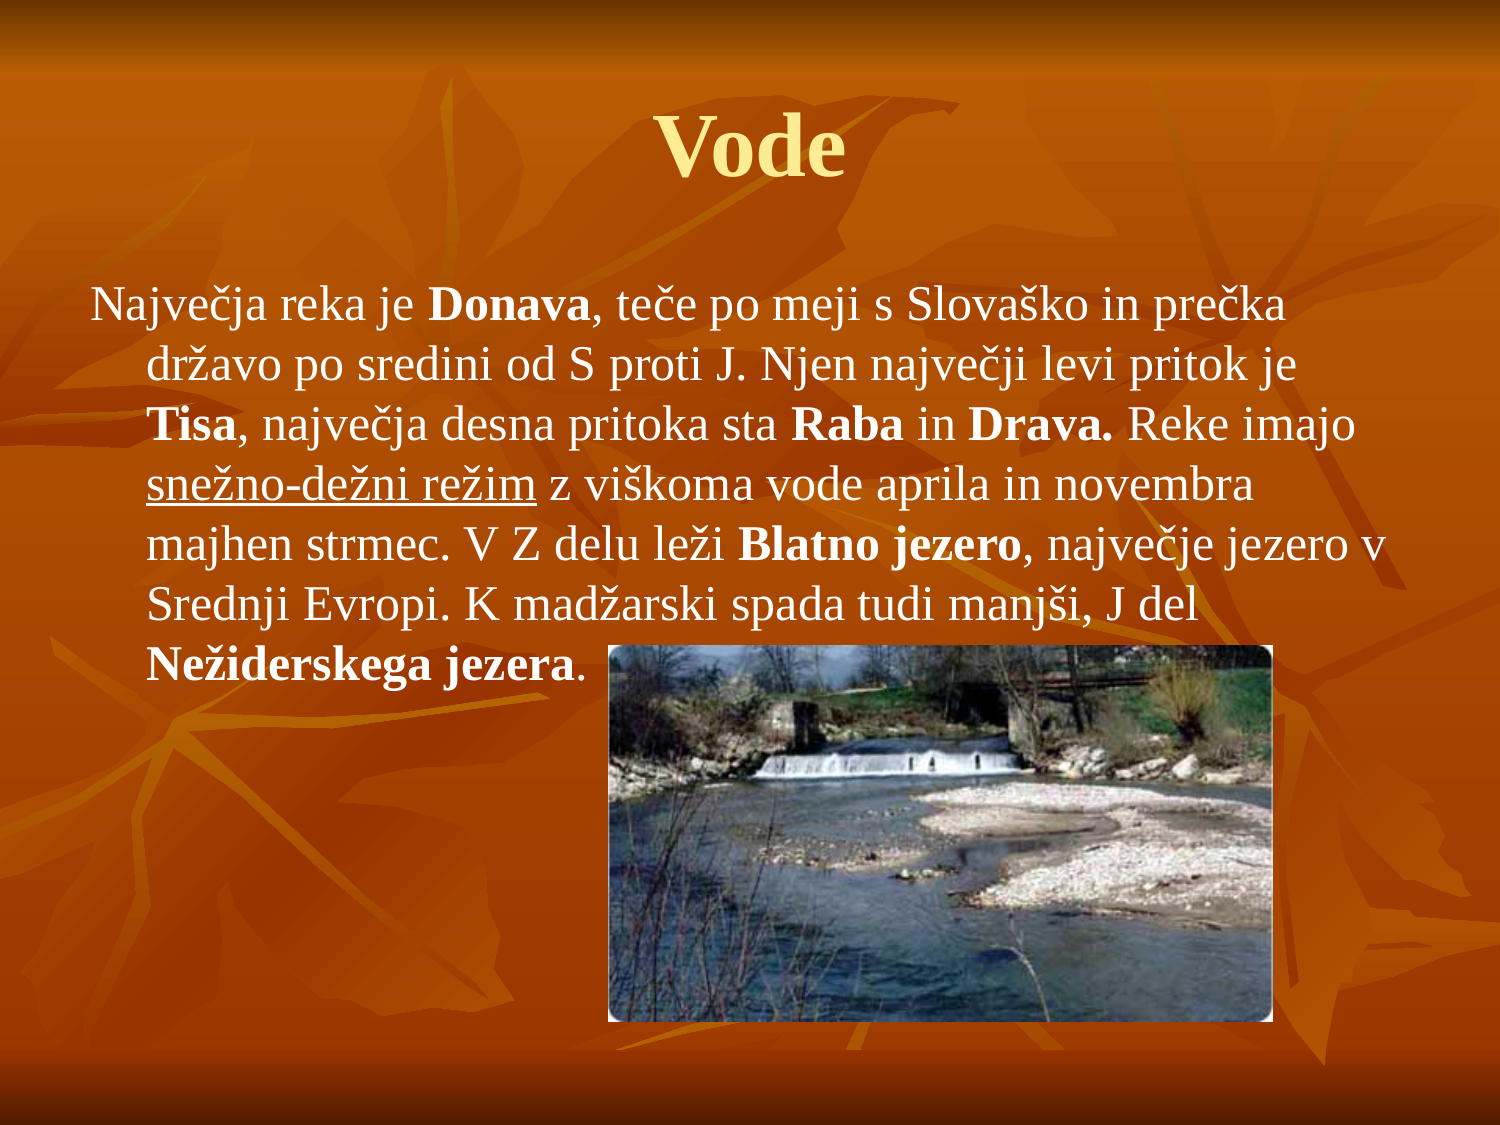

# Vode
Največja reka je Donava, teče po meji s Slovaško in prečka državo po sredini od S proti J. Njen največji levi pritok je Tisa, največja desna pritoka sta Raba in Drava. Reke imajo snežno-dežni režim z viškoma vode aprila in novembra majhen strmec. V Z delu leži Blatno jezero, največje jezero v Srednji Evropi. K madžarski spada tudi manjši, J del Nežiderskega jezera.